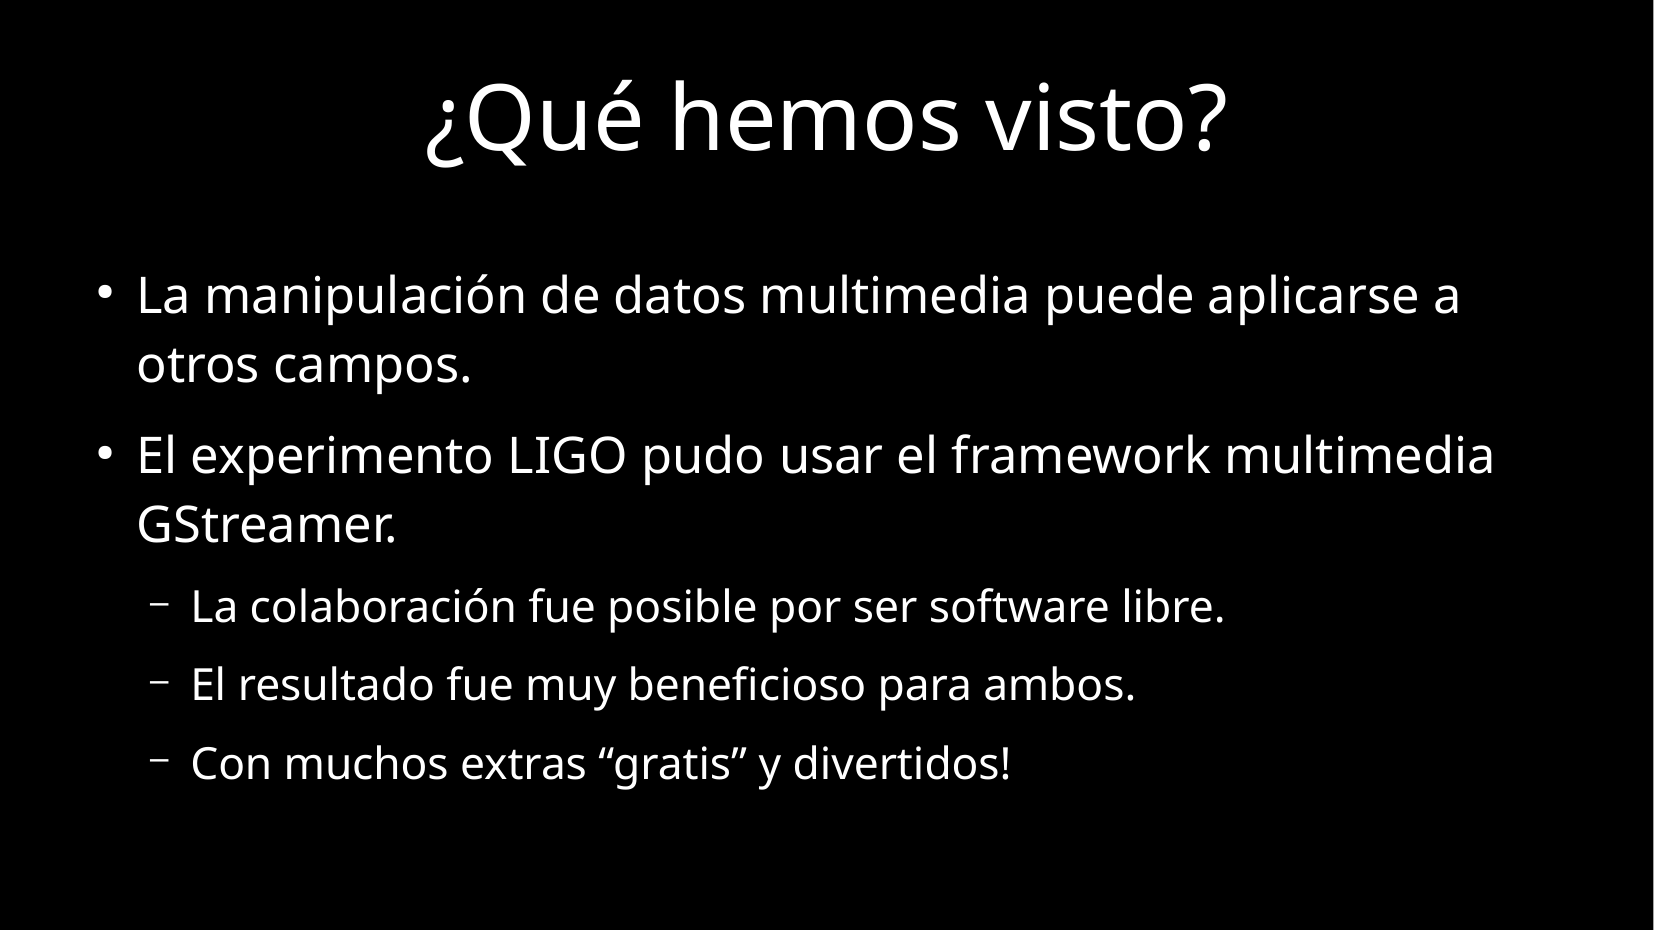

# ¿Qué hemos visto?
La manipulación de datos multimedia puede aplicarse a otros campos.
El experimento LIGO pudo usar el framework multimedia GStreamer.
La colaboración fue posible por ser software libre.
El resultado fue muy beneficioso para ambos.
Con muchos extras “gratis” y divertidos!